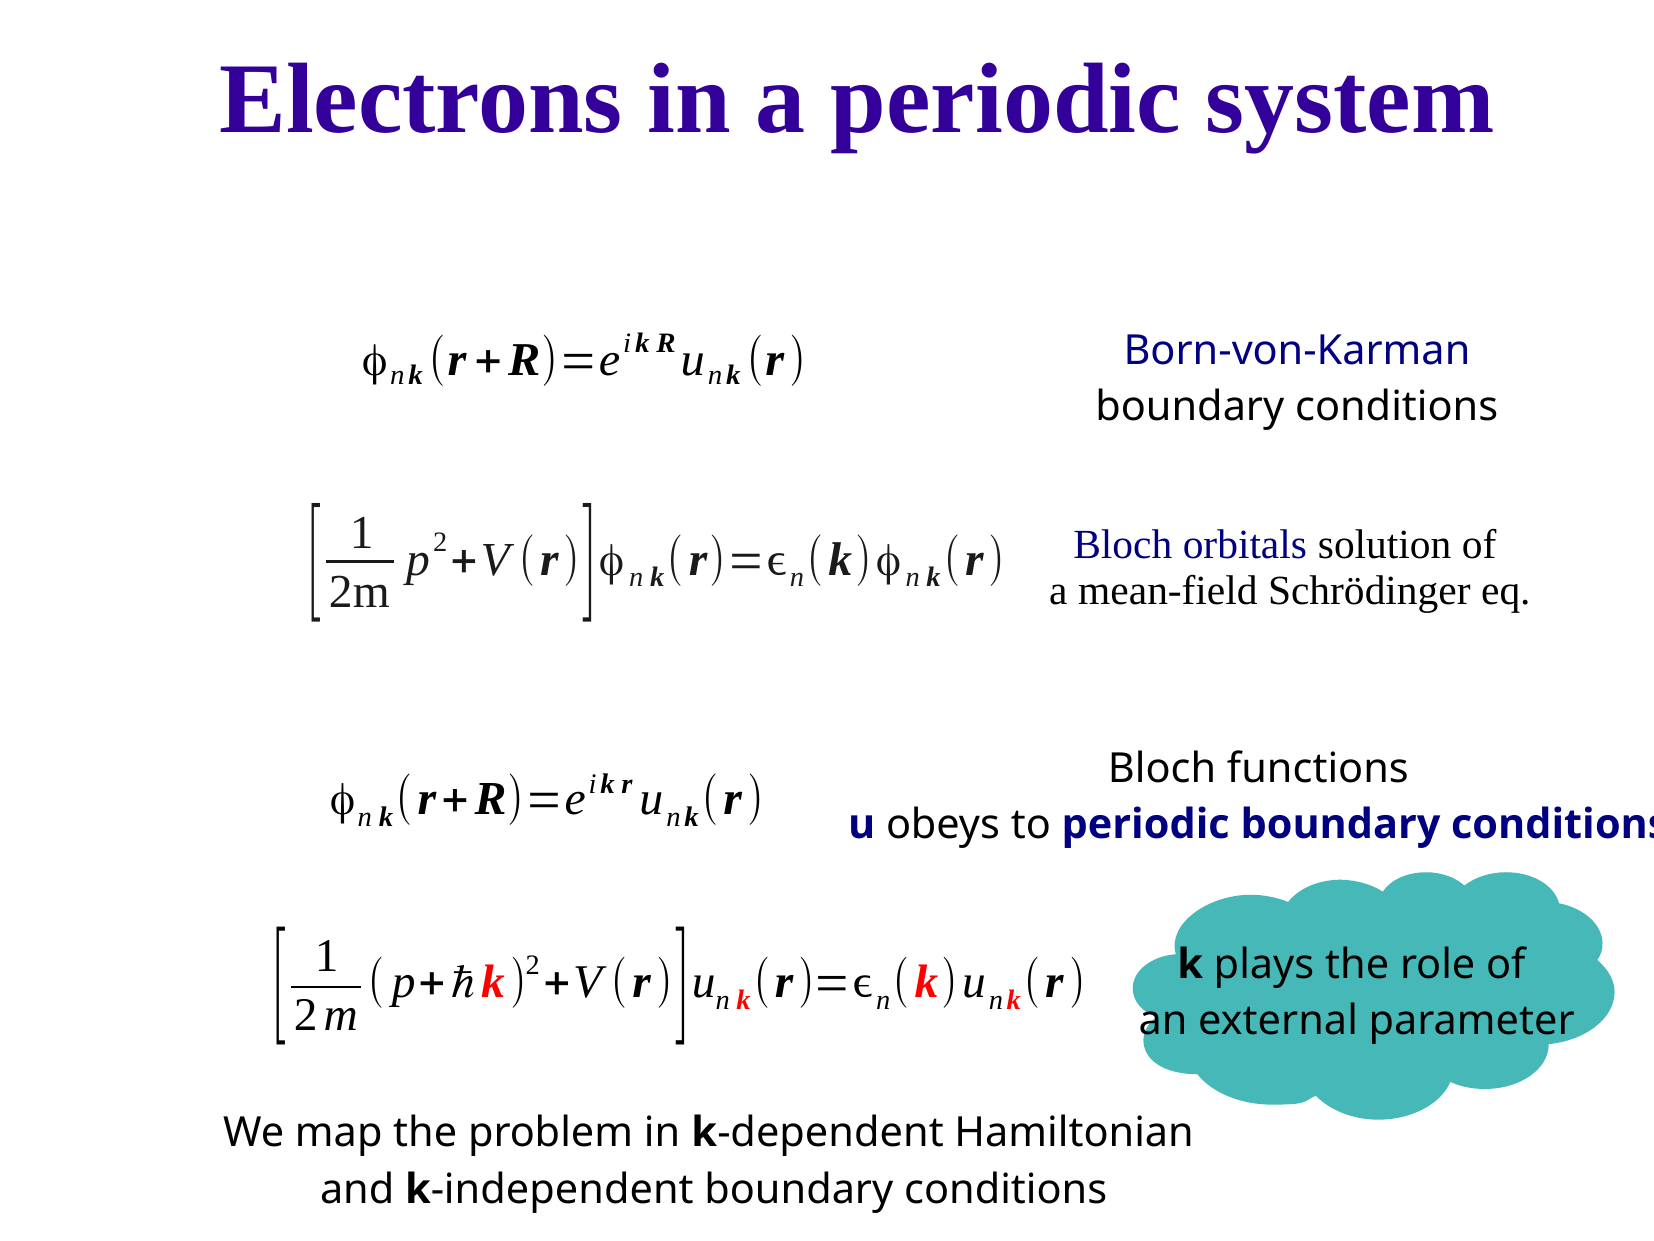

# Electrons in a periodic system
Born-von-Karman
boundary conditions
Bloch orbitals solution of
a mean-field Schrödinger eq.
Bloch functions
u obeys to periodic boundary conditions
k plays the role of
an external parameter
We map the problem in k-dependent Hamiltonian
and k-independent boundary conditions